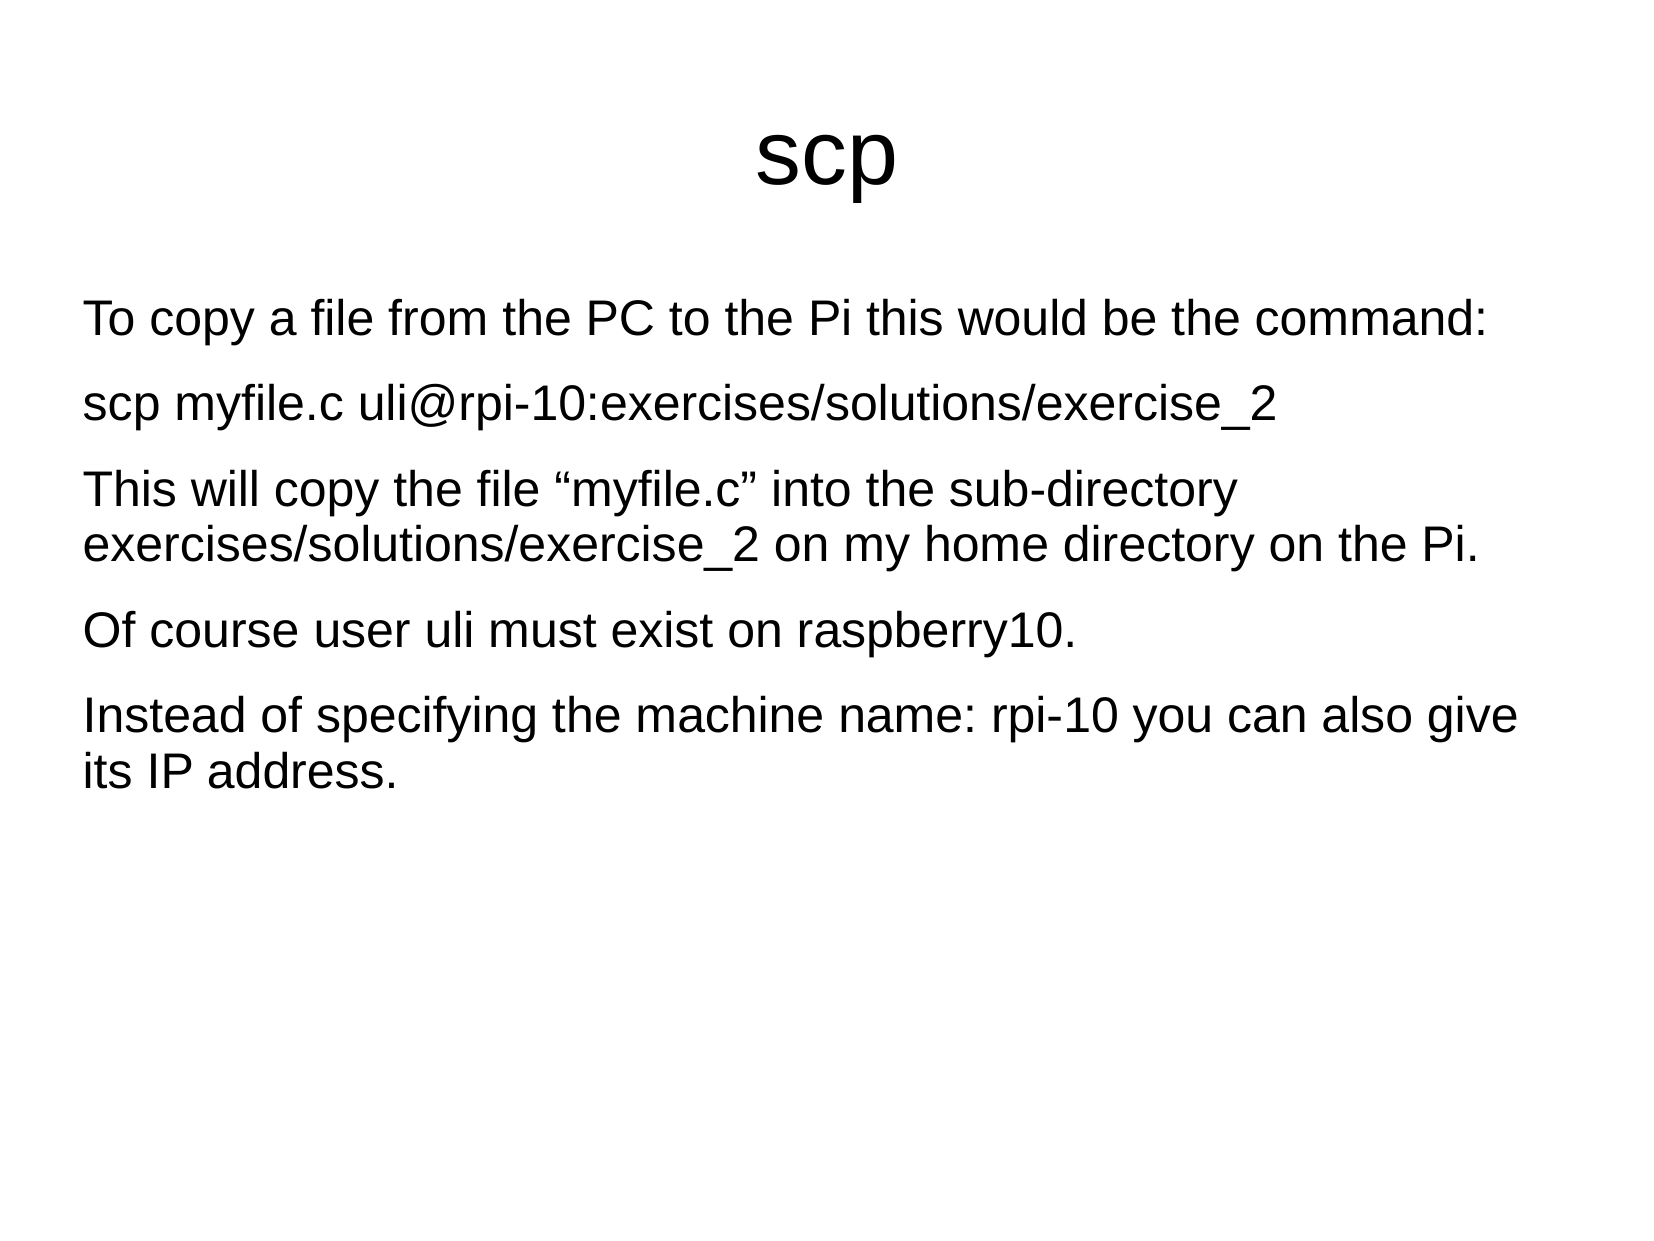

# scp
To copy a file from the PC to the Pi this would be the command:
scp myfile.c uli@rpi-10:exercises/solutions/exercise_2
This will copy the file “myfile.c” into the sub-directory exercises/solutions/exercise_2 on my home directory on the Pi.
Of course user uli must exist on raspberry10.
Instead of specifying the machine name: rpi-10 you can also give its IP address.